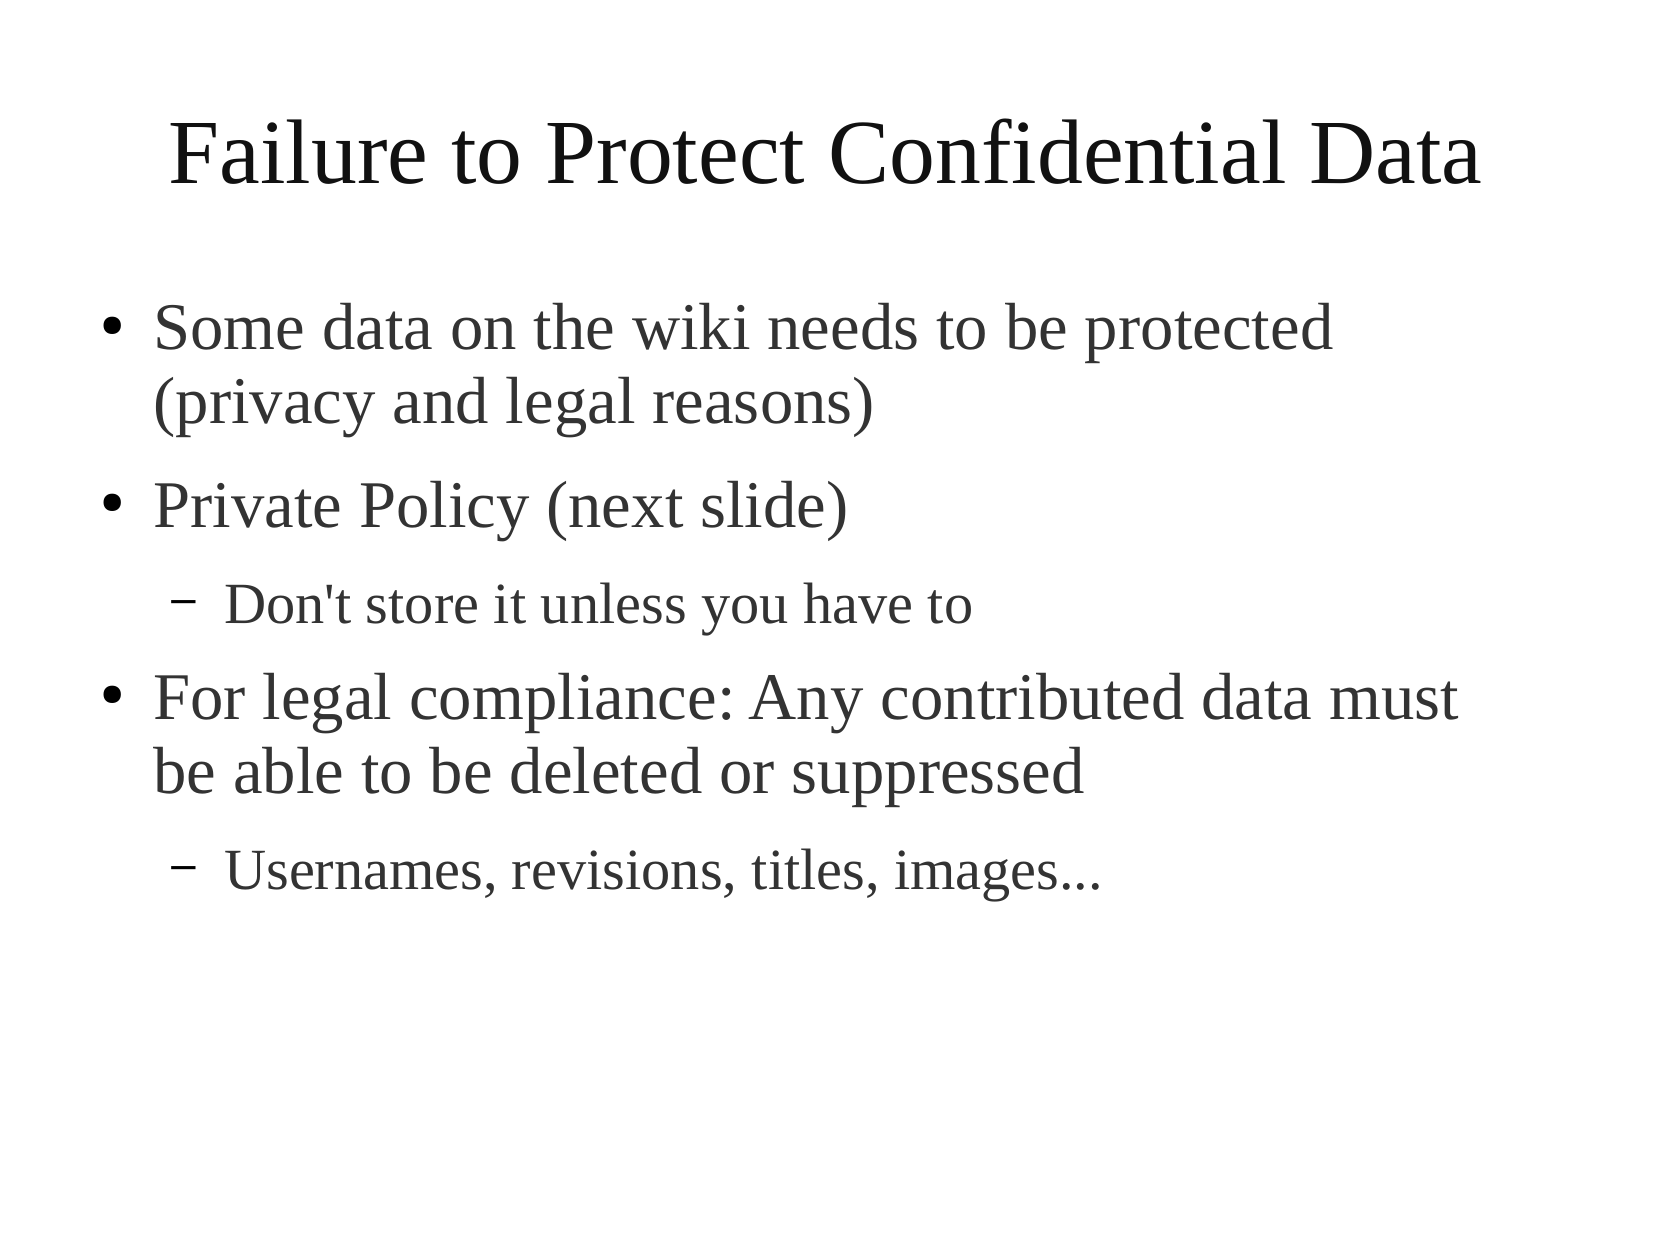

# Failure to Protect Confidential Data
Some data on the wiki needs to be protected (privacy and legal reasons)
Private Policy (next slide)
Don't store it unless you have to
For legal compliance: Any contributed data must be able to be deleted or suppressed
Usernames, revisions, titles, images...